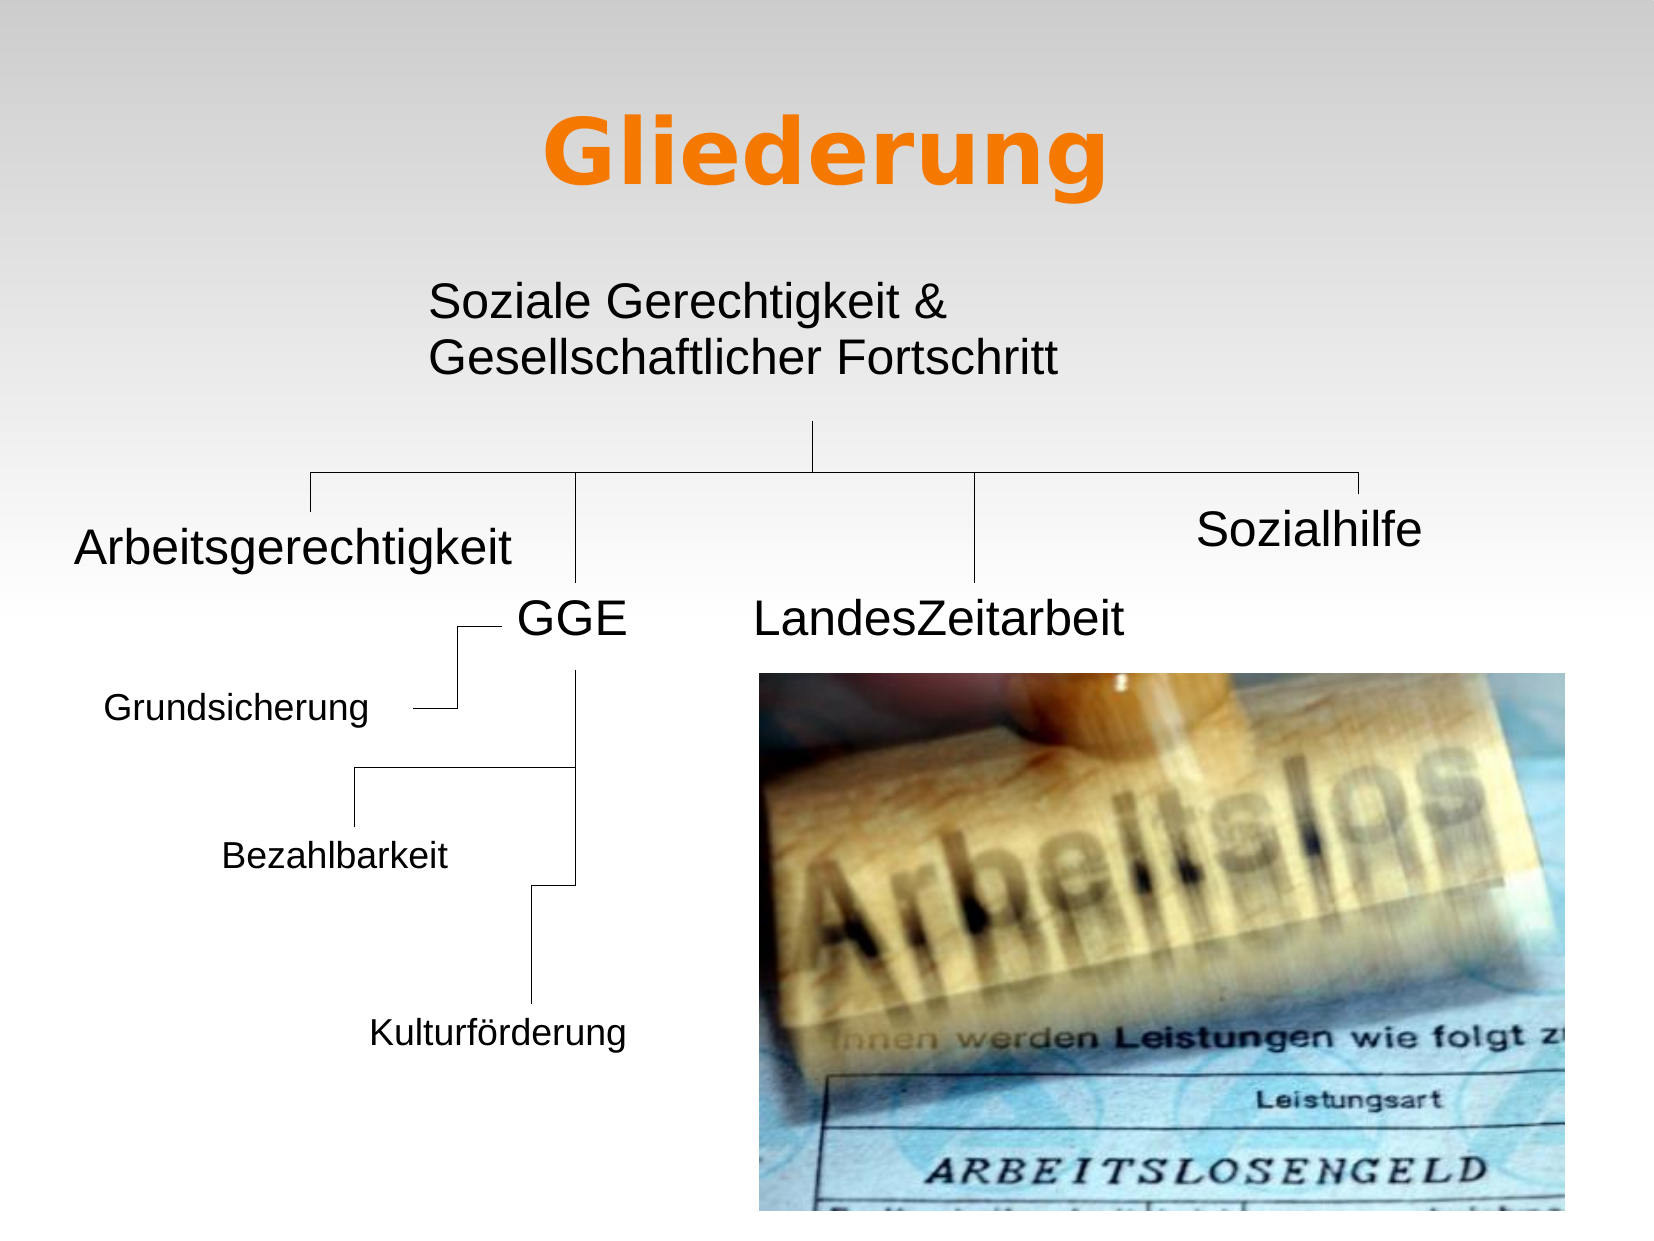

# Gliederung
Soziale Gerechtigkeit & Gesellschaftlicher Fortschritt
Sozialhilfe
Arbeitsgerechtigkeit
GGE
LandesZeitarbeit
Grundsicherung
Bezahlbarkeit
Kulturförderung